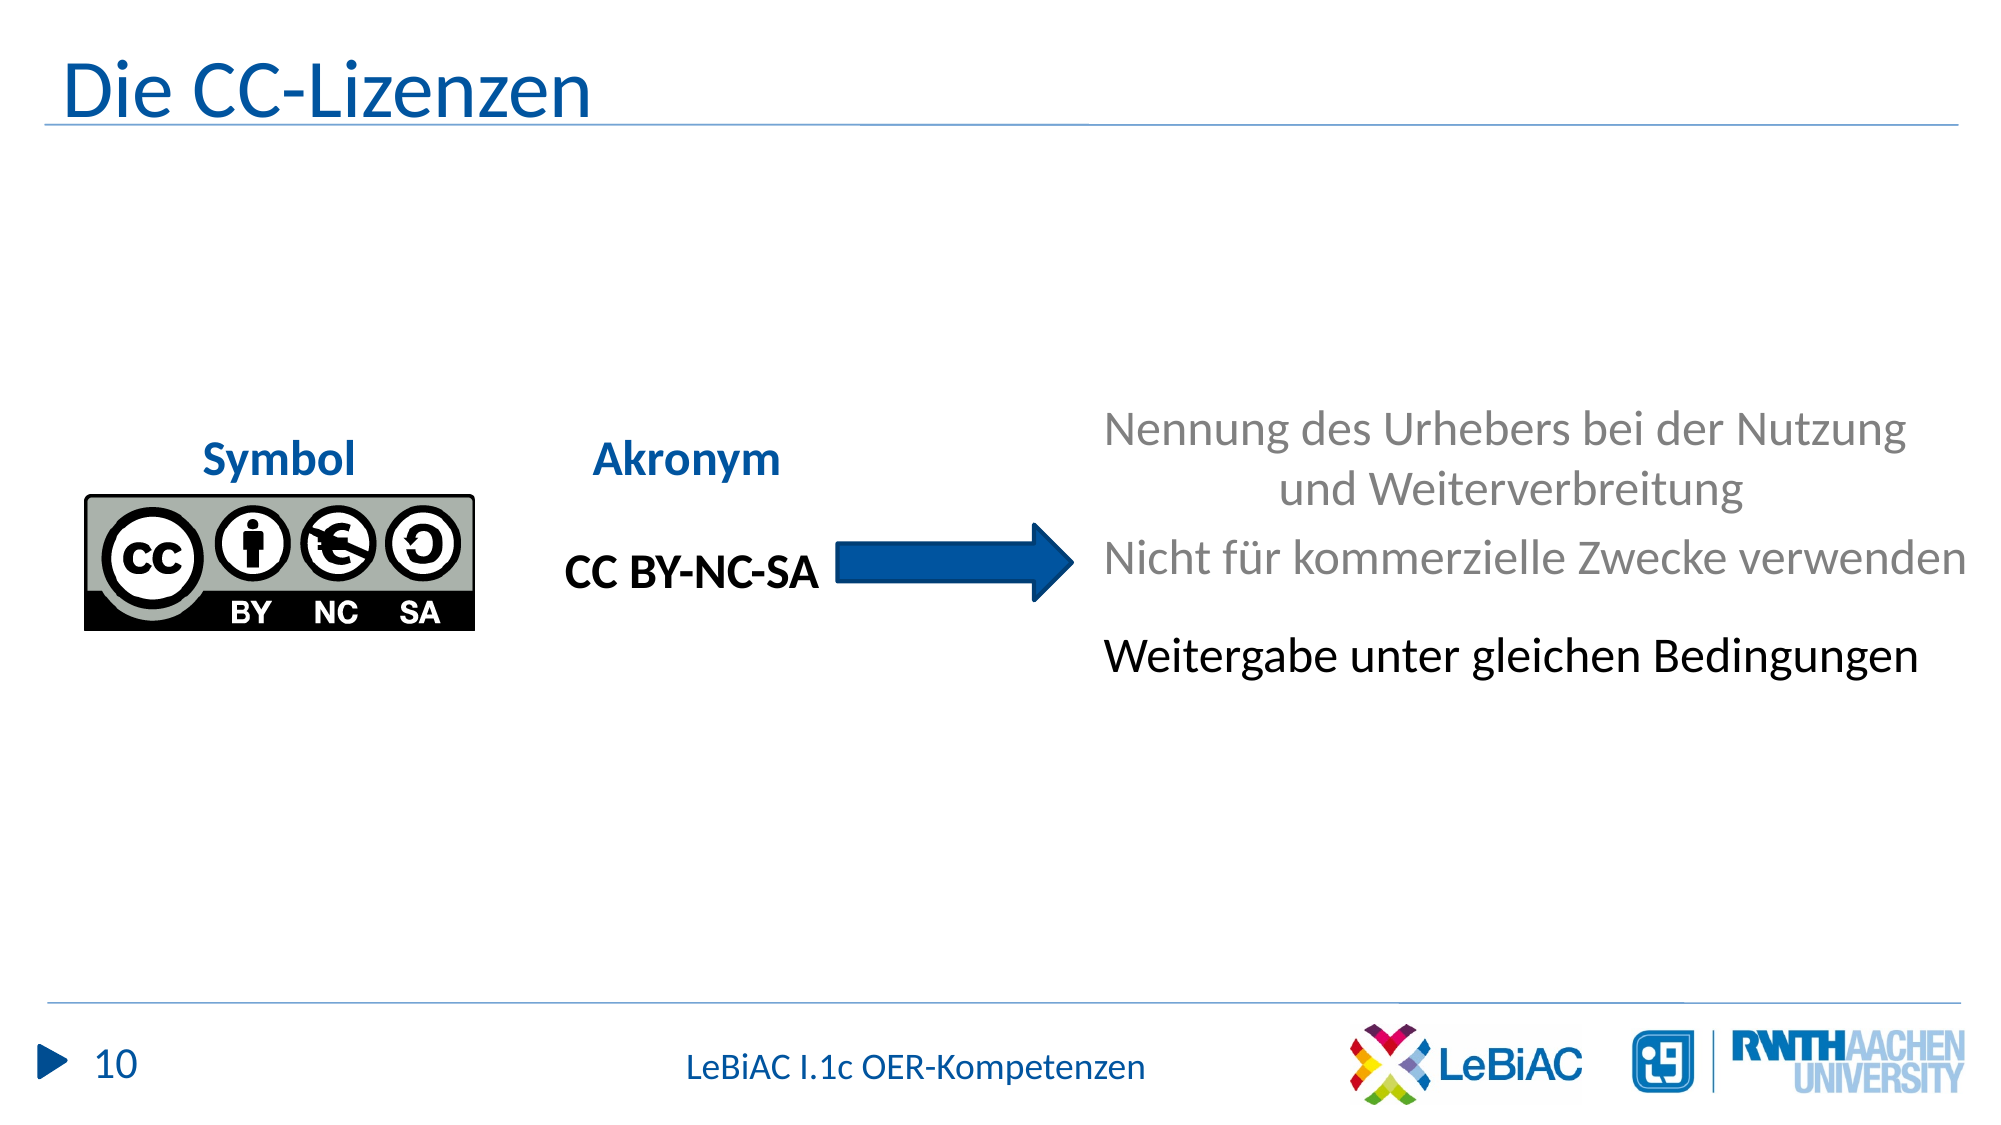

# Die CC-Lizenzen
Nennung des Urhebers bei der Nutzung
und Weiterverbreitung
Symbol
Akronym
Nicht für kommerzielle Zwecke verwenden
CC BY-NC-SA
Weitergabe unter gleichen Bedingungen